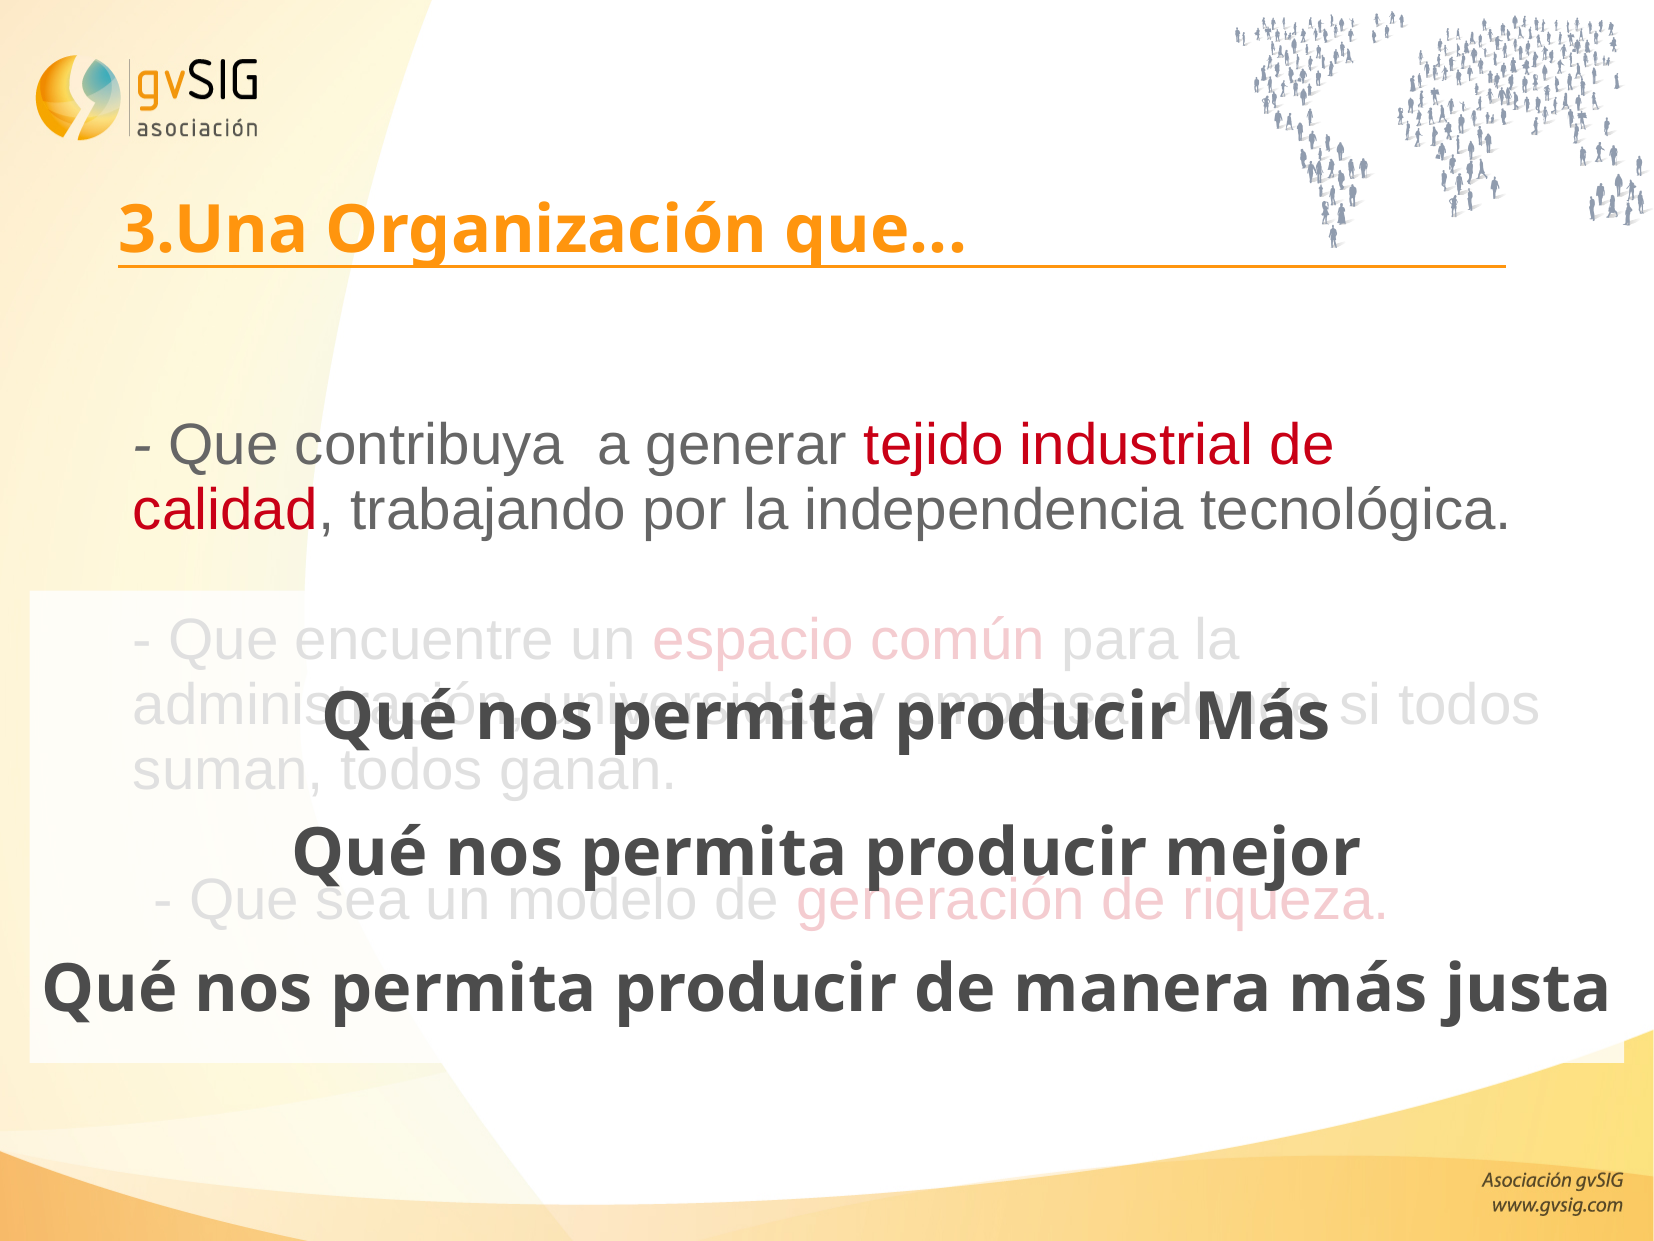

# 3.Una Organización que...
- Que contribuya a generar tejido industrial de calidad, trabajando por la independencia tecnológica.
- Que encuentre un espacio común para la administración, universidad y empresa, donde si todos suman, todos ganan.
- Que sea un modelo de generación de riqueza.
Qué nos permita producir Más
Qué nos permita producir mejor
Qué nos permita producir de manera más justa